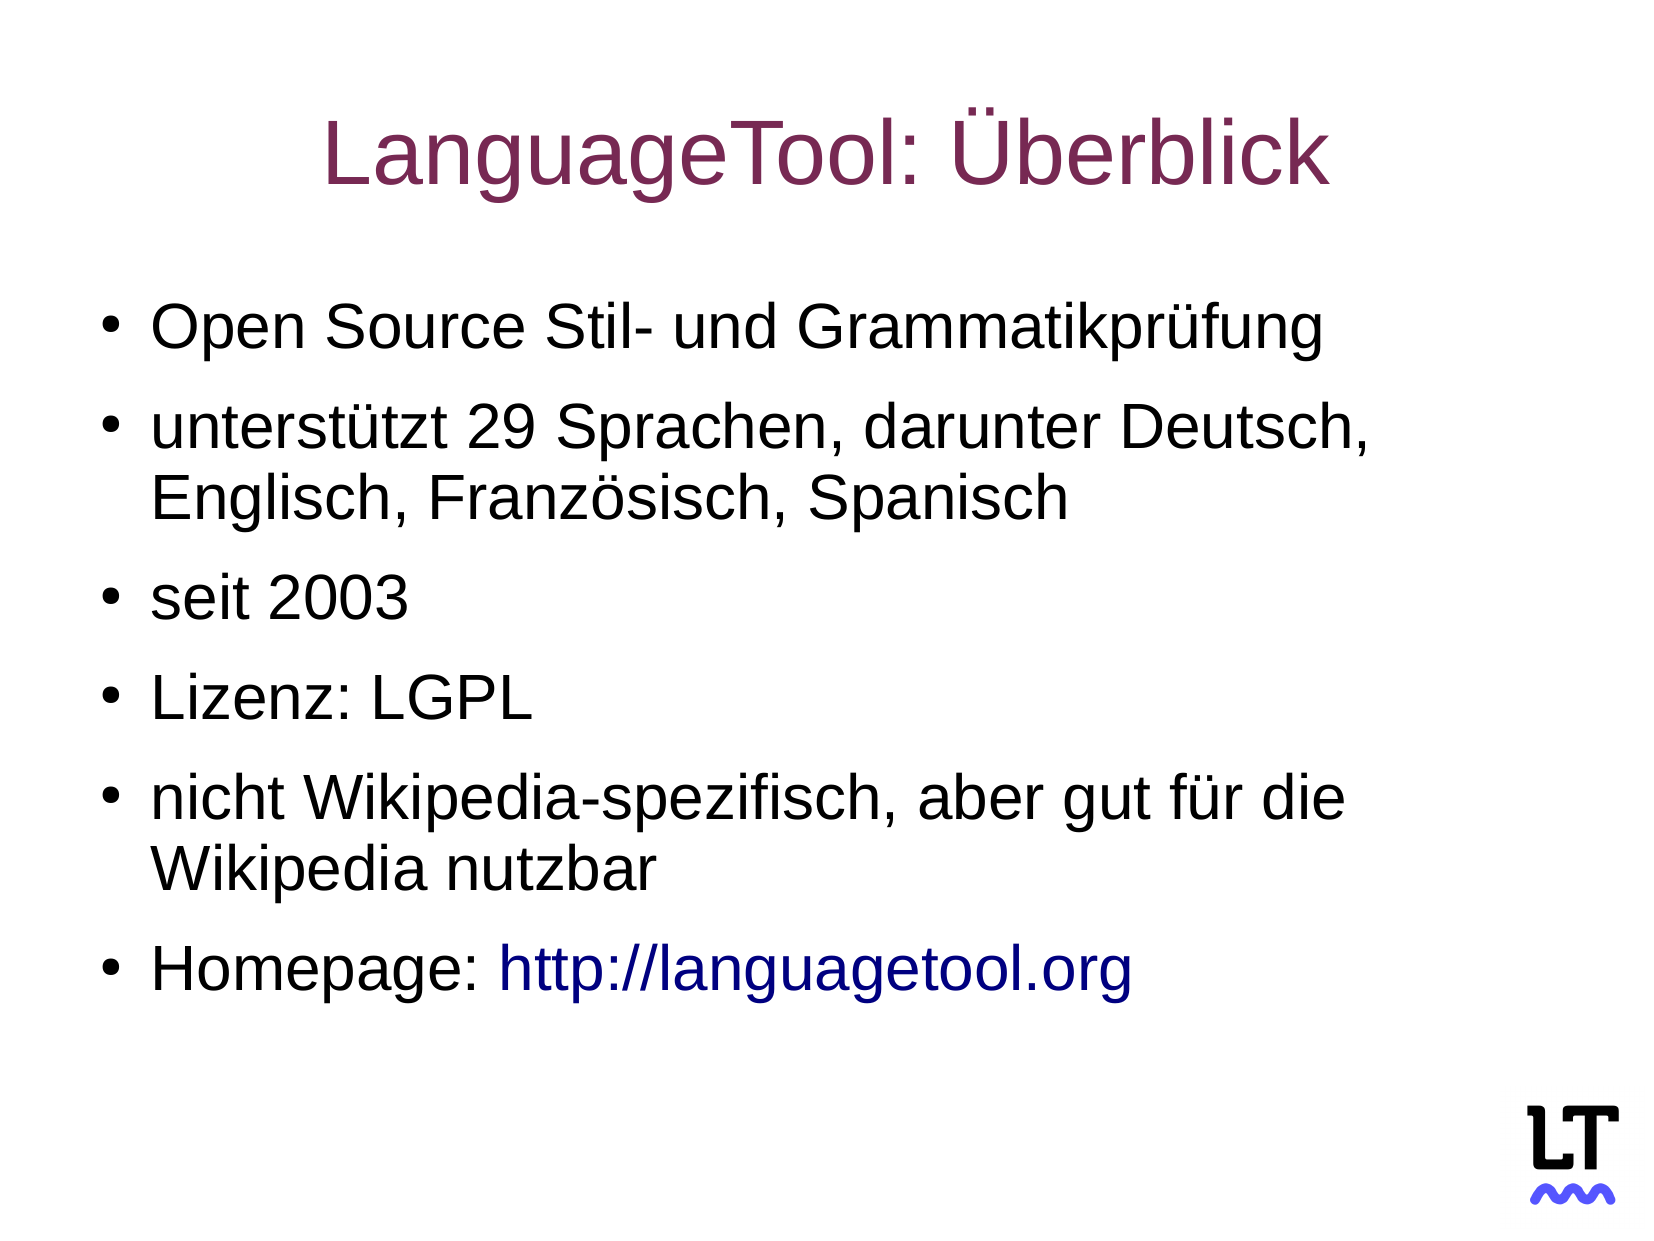

# LanguageTool: Überblick
Open Source Stil- und Grammatikprüfung
unterstützt 29 Sprachen, darunter Deutsch, Englisch, Französisch, Spanisch
seit 2003
Lizenz: LGPL
nicht Wikipedia-spezifisch, aber gut für die Wikipedia nutzbar
Homepage: http://languagetool.org